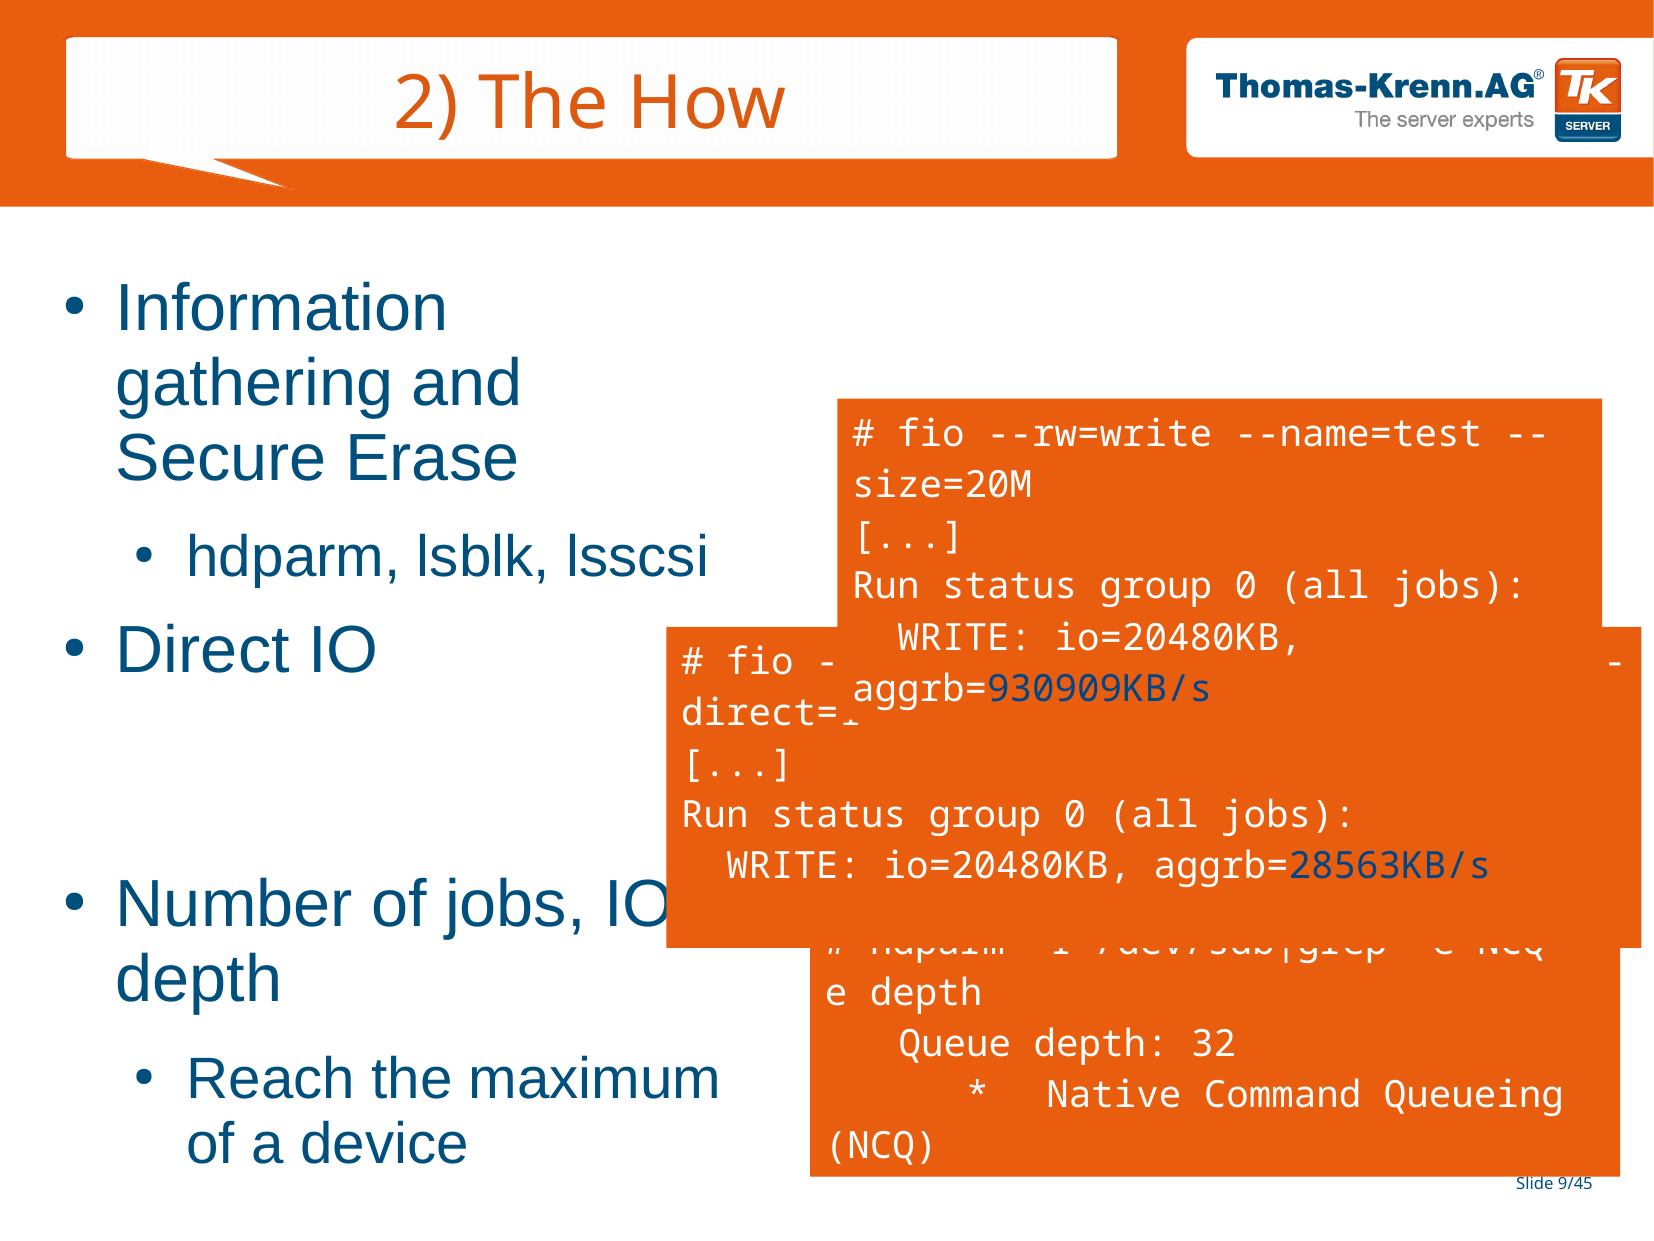

# 2) The How
Information gathering and Secure Erase
hdparm, lsblk, lsscsi
Direct IO
Number of jobs, IO depth
Reach the maximum of a device
# fio --rw=write --name=test --size=20M
[...]
Run status group 0 (all jobs):
 WRITE: io=20480KB, aggrb=930909KB/s
# fio --rw=write --name=test --size=20M --direct=1
[...]
Run status group 0 (all jobs):
 WRITE: io=20480KB, aggrb=28563KB/s
# hdparm -I /dev/sdb|grep -e NCQ -e depth
	Queue depth: 32
	 *	Native Command Queueing (NCQ)